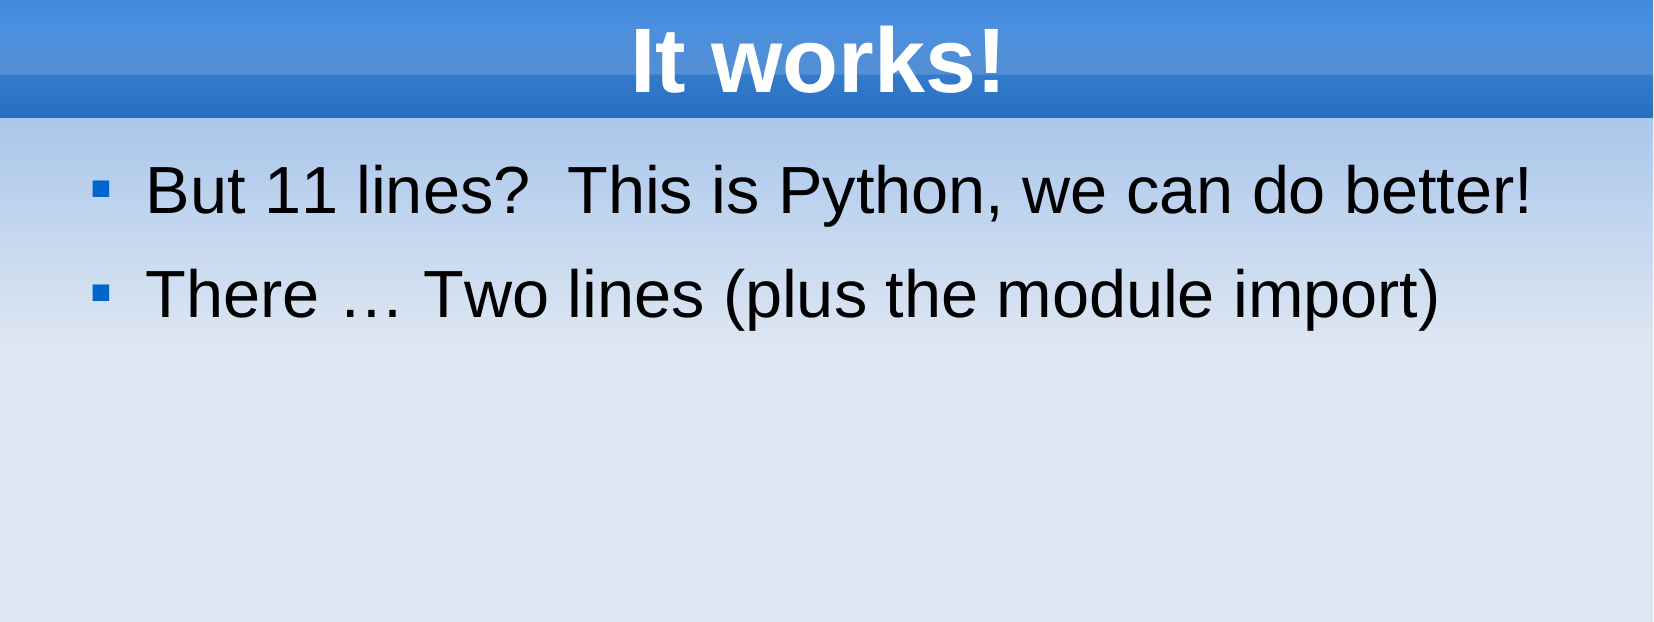

# It works!
But 11 lines? This is Python, we can do better!
There … Two lines (plus the module import)